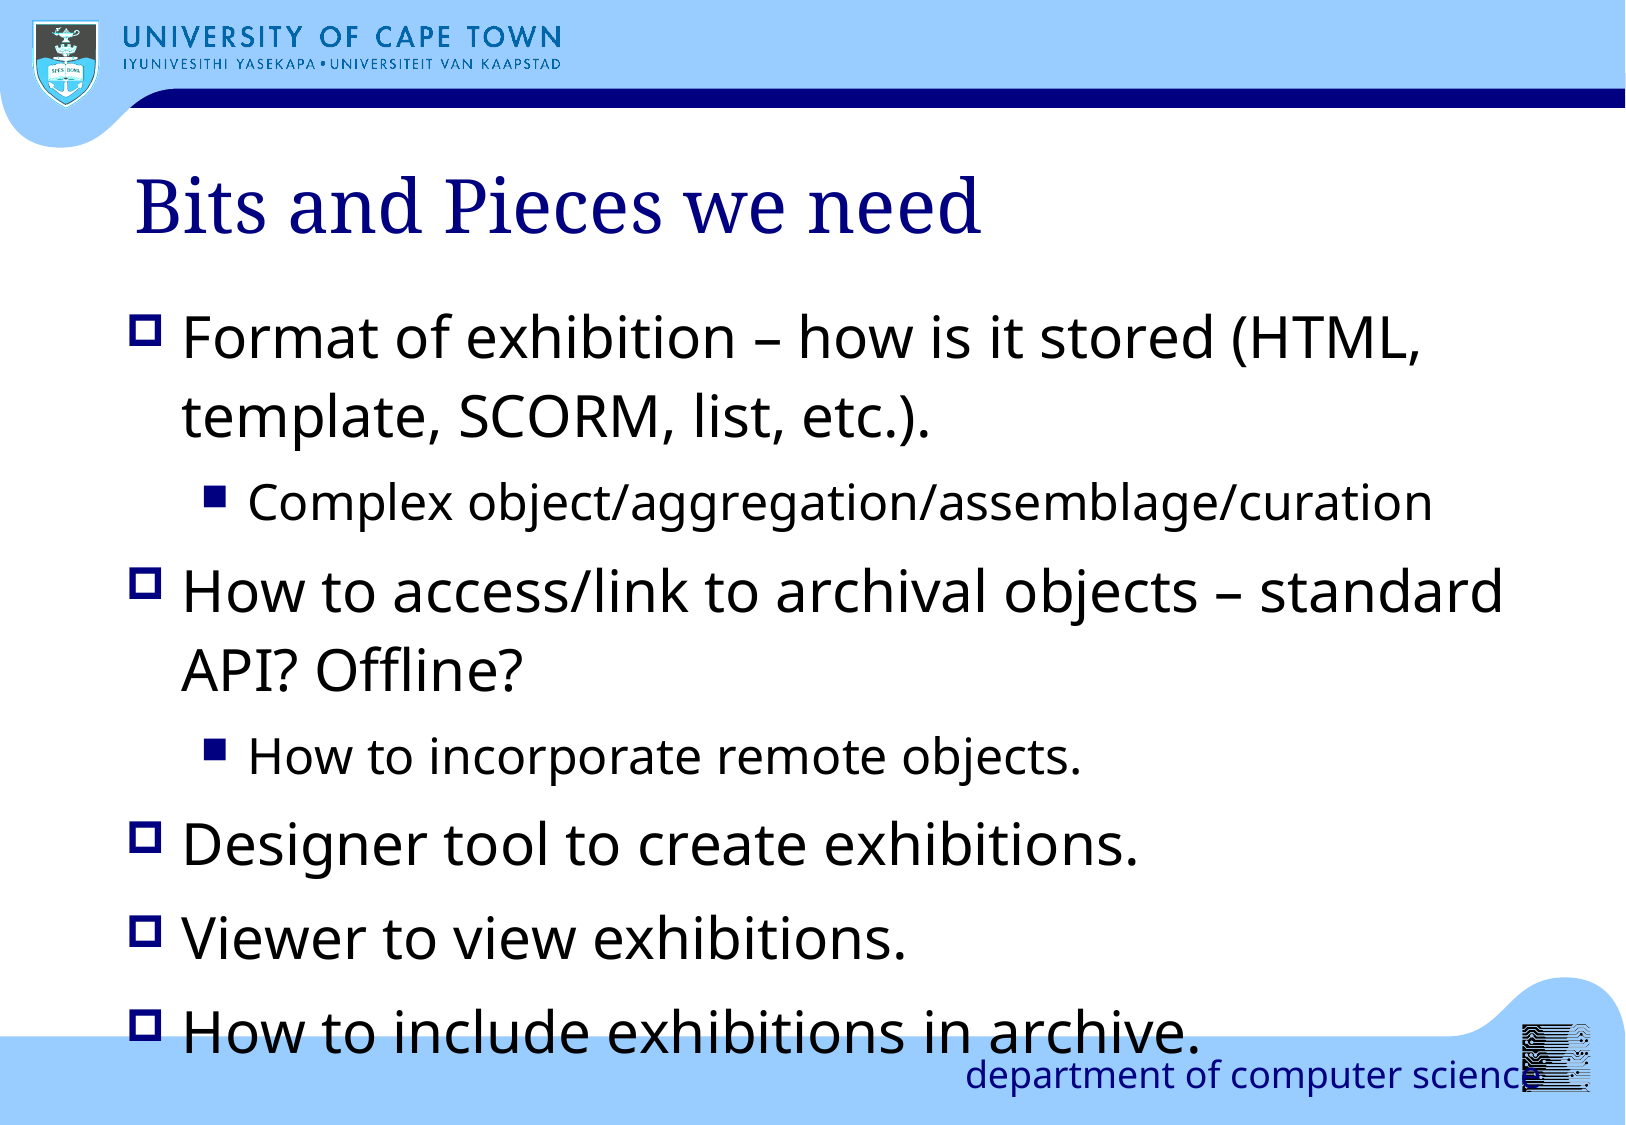

# Bits and Pieces we need
Format of exhibition – how is it stored (HTML, template, SCORM, list, etc.).
Complex object/aggregation/assemblage/curation
How to access/link to archival objects – standard API? Offline?
How to incorporate remote objects.
Designer tool to create exhibitions.
Viewer to view exhibitions.
How to include exhibitions in archive.